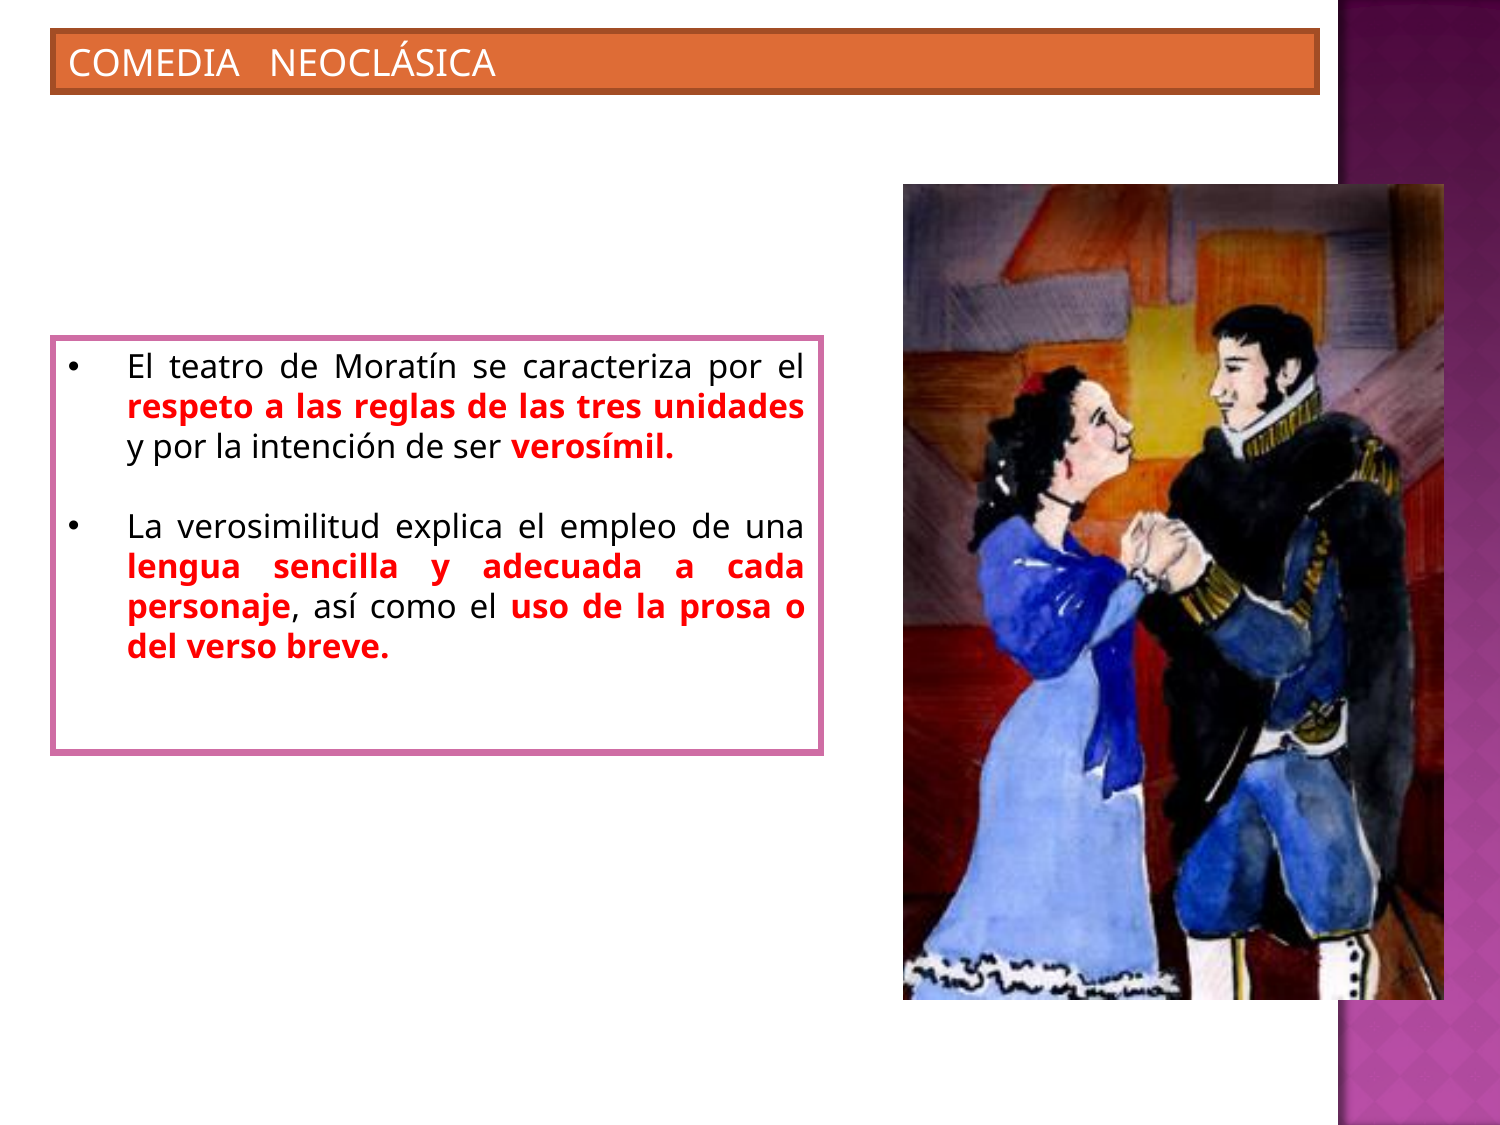

COMEDIA NEOCLÁSICA
El teatro de Moratín se caracteriza por el respeto a las reglas de las tres unidades y por la intención de ser verosímil.
La verosimilitud explica el empleo de una lengua sencilla y adecuada a cada personaje, así como el uso de la prosa o del verso breve.